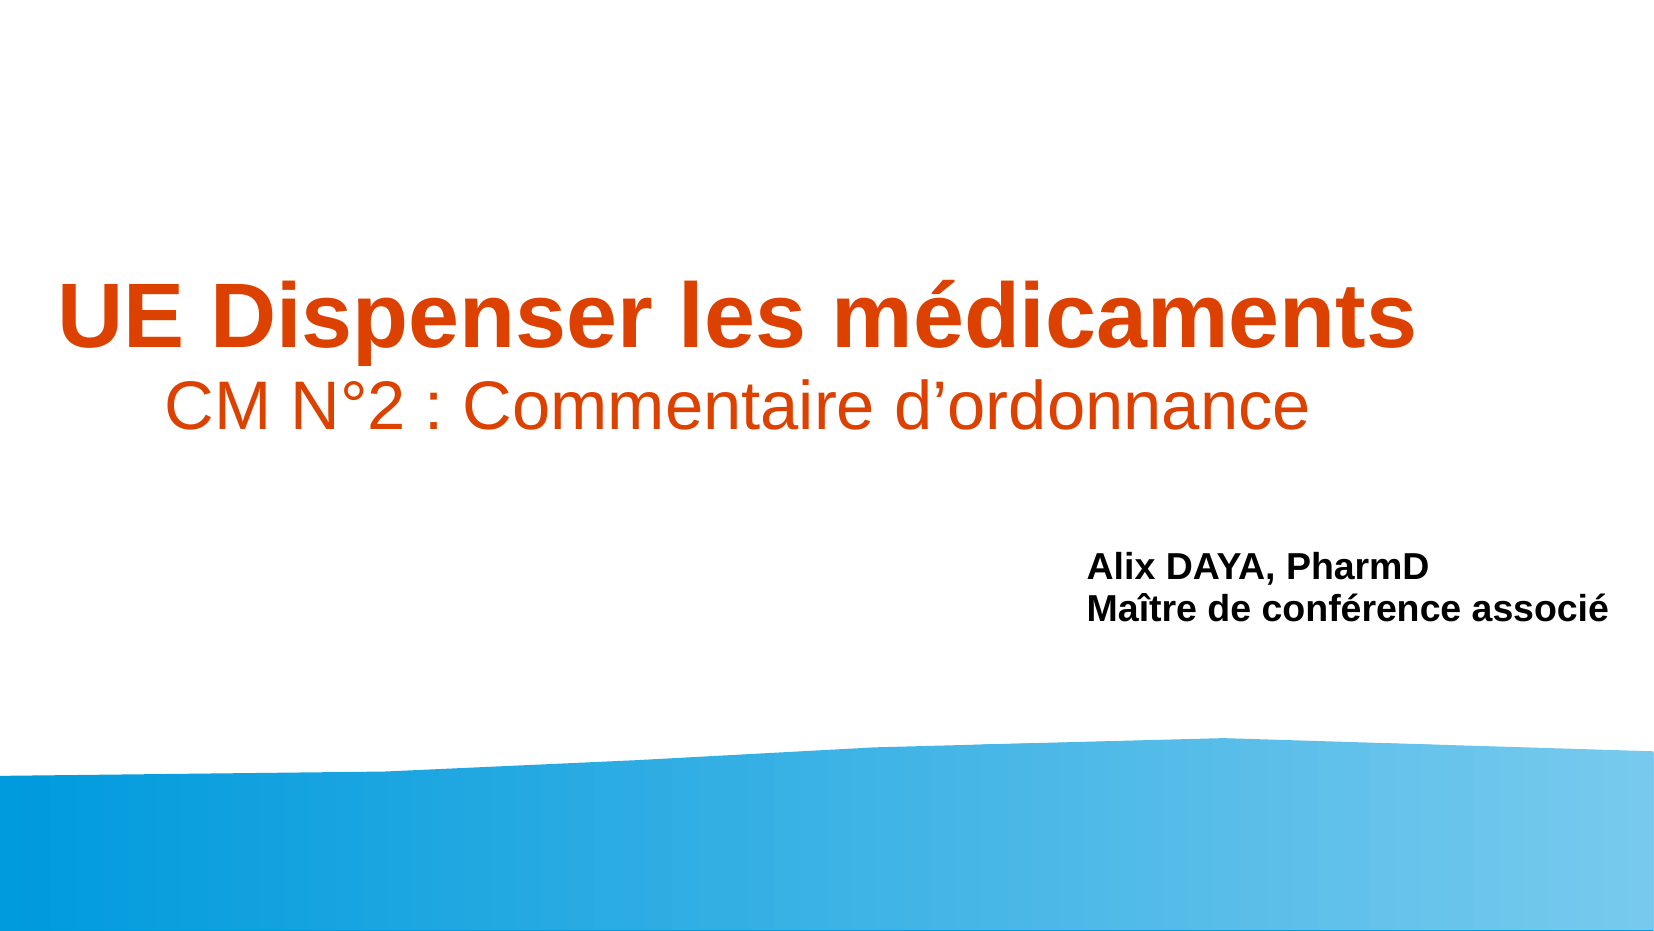

# UE Dispenser les médicaments CM N°2 : Commentaire d’ordonnance
Alix DAYA, PharmD
Maître de conférence associé